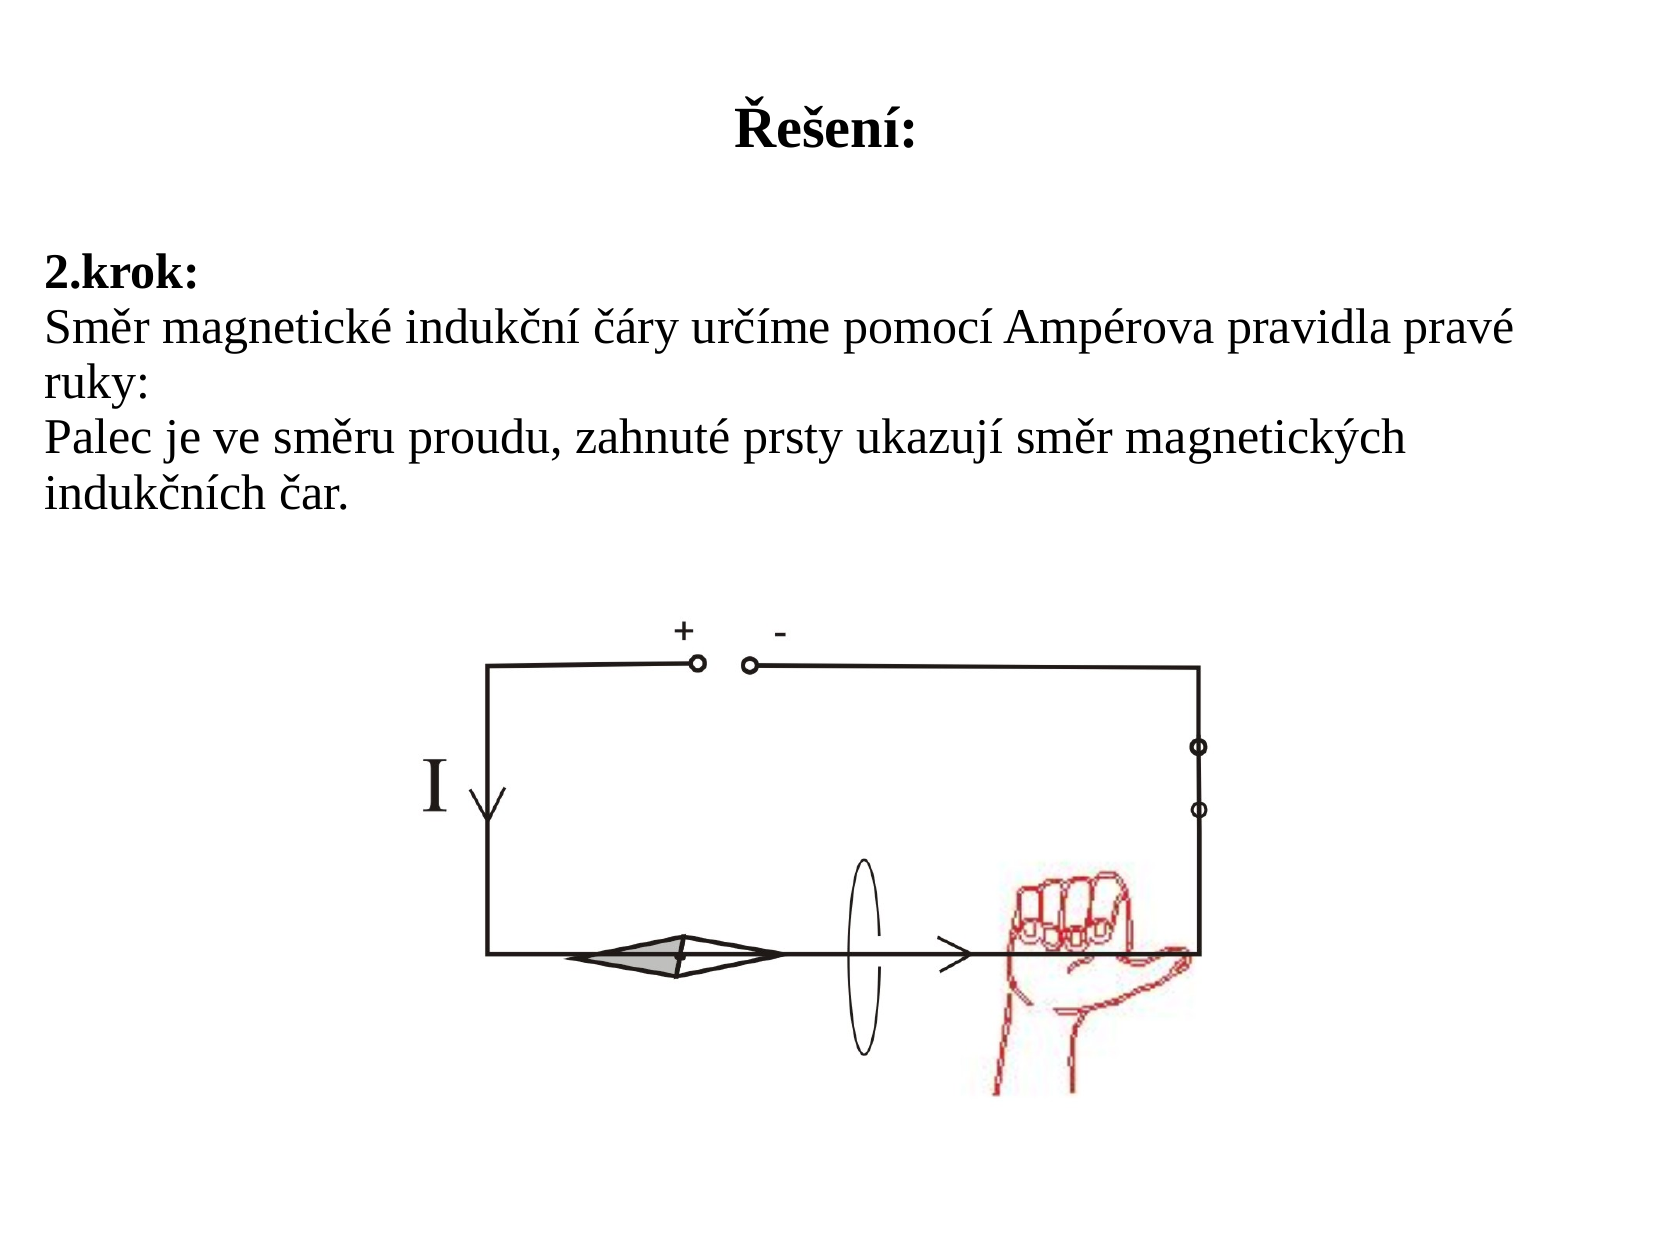

Řešení:
2.krok:
Směr magnetické indukční čáry určíme pomocí Ampérova pravidla pravé ruky:
Palec je ve směru proudu, zahnuté prsty ukazují směr magnetických indukčních čar.